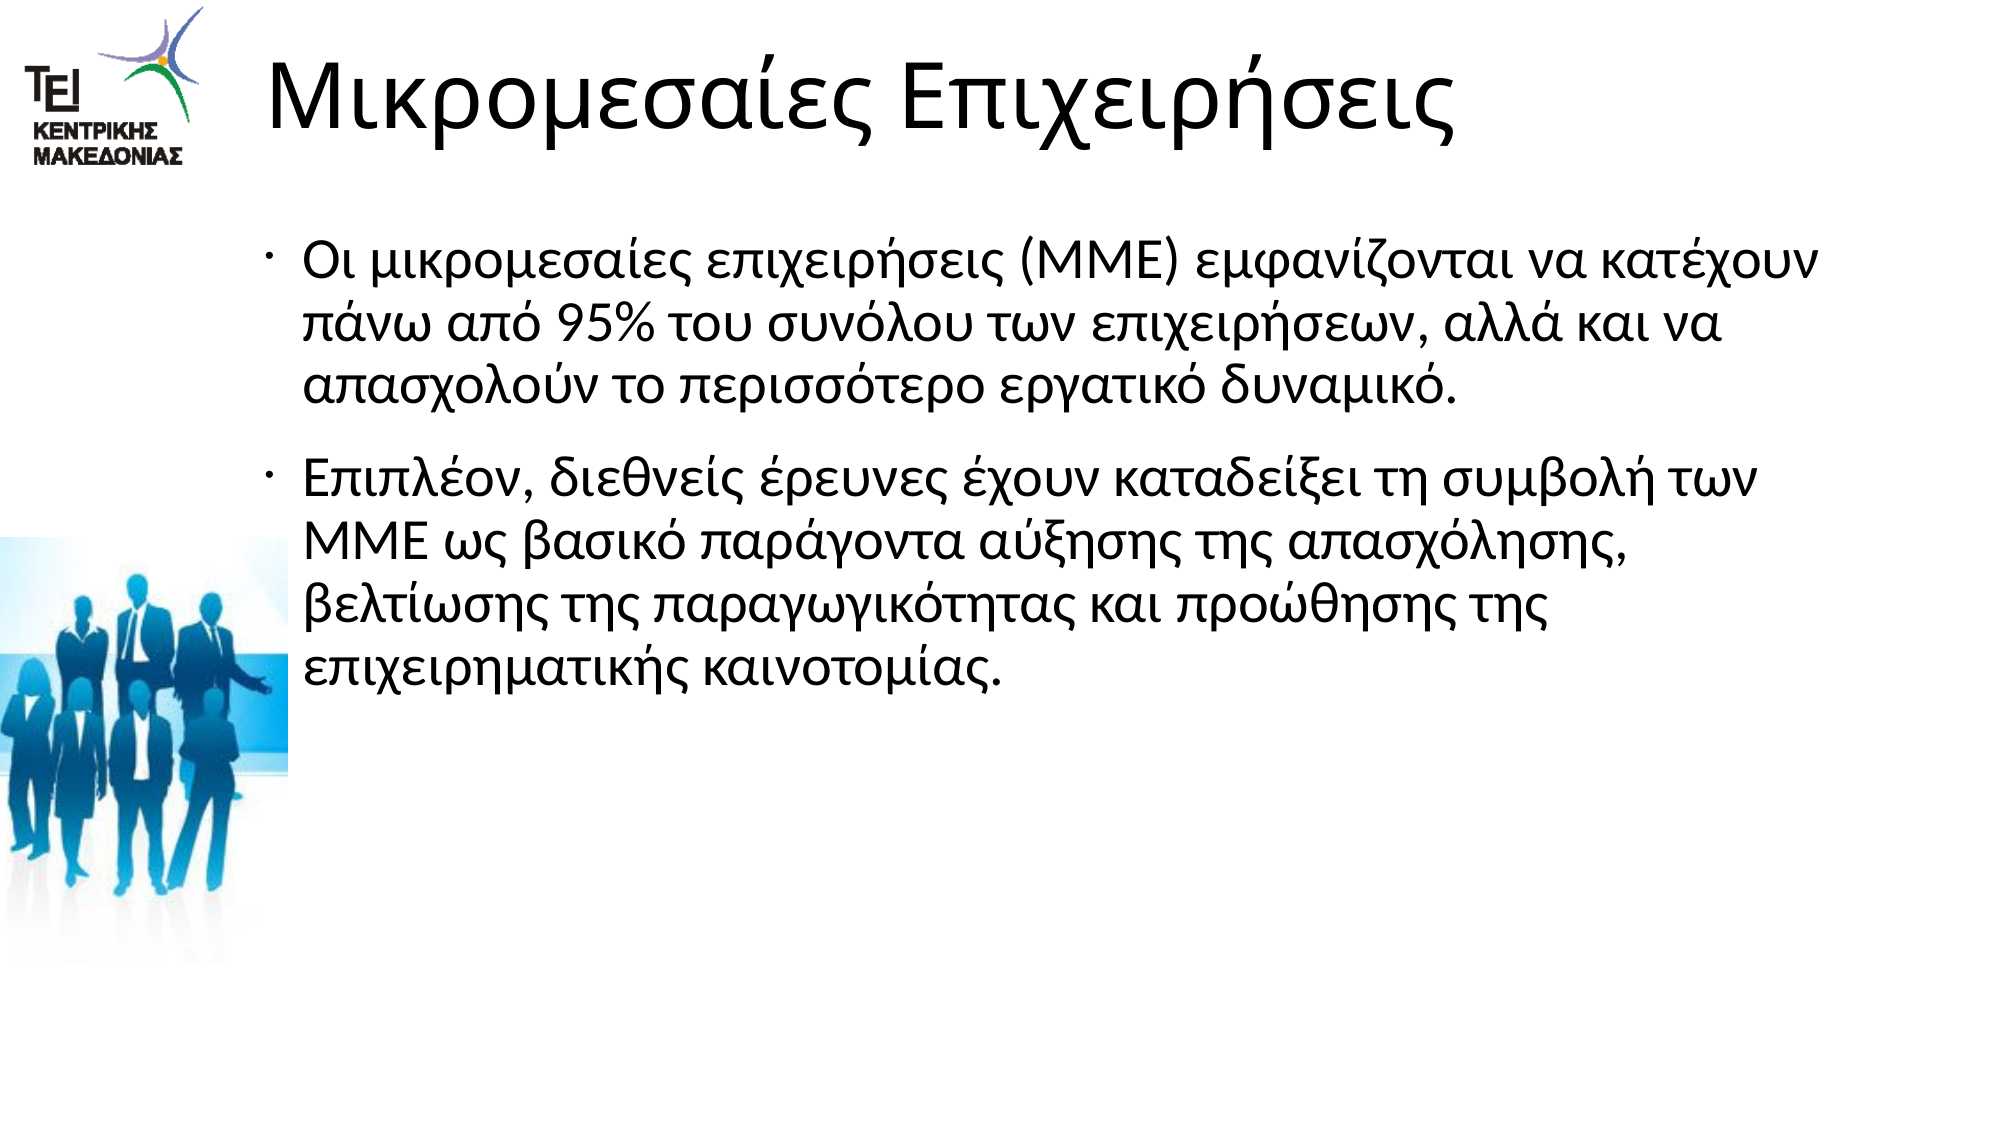

# Μικρομεσαίες Επιχειρήσεις
Οι μικρομεσαίες επιχειρήσεις (ΜΜΕ) εμφανίζονται να κατέχουν πάνω από 95% του συνόλου των επιχειρήσεων, αλλά και να απασχολούν το περισσότερο εργατικό δυναμικό.
Επιπλέον, διεθνείς έρευνες έχουν καταδείξει τη συμβολή των ΜΜΕ ως βασικό παράγοντα αύξησης της απασχόλησης, βελτίωσης της παραγωγικότητας και προώθησης της επιχειρηματικής καινοτομίας.